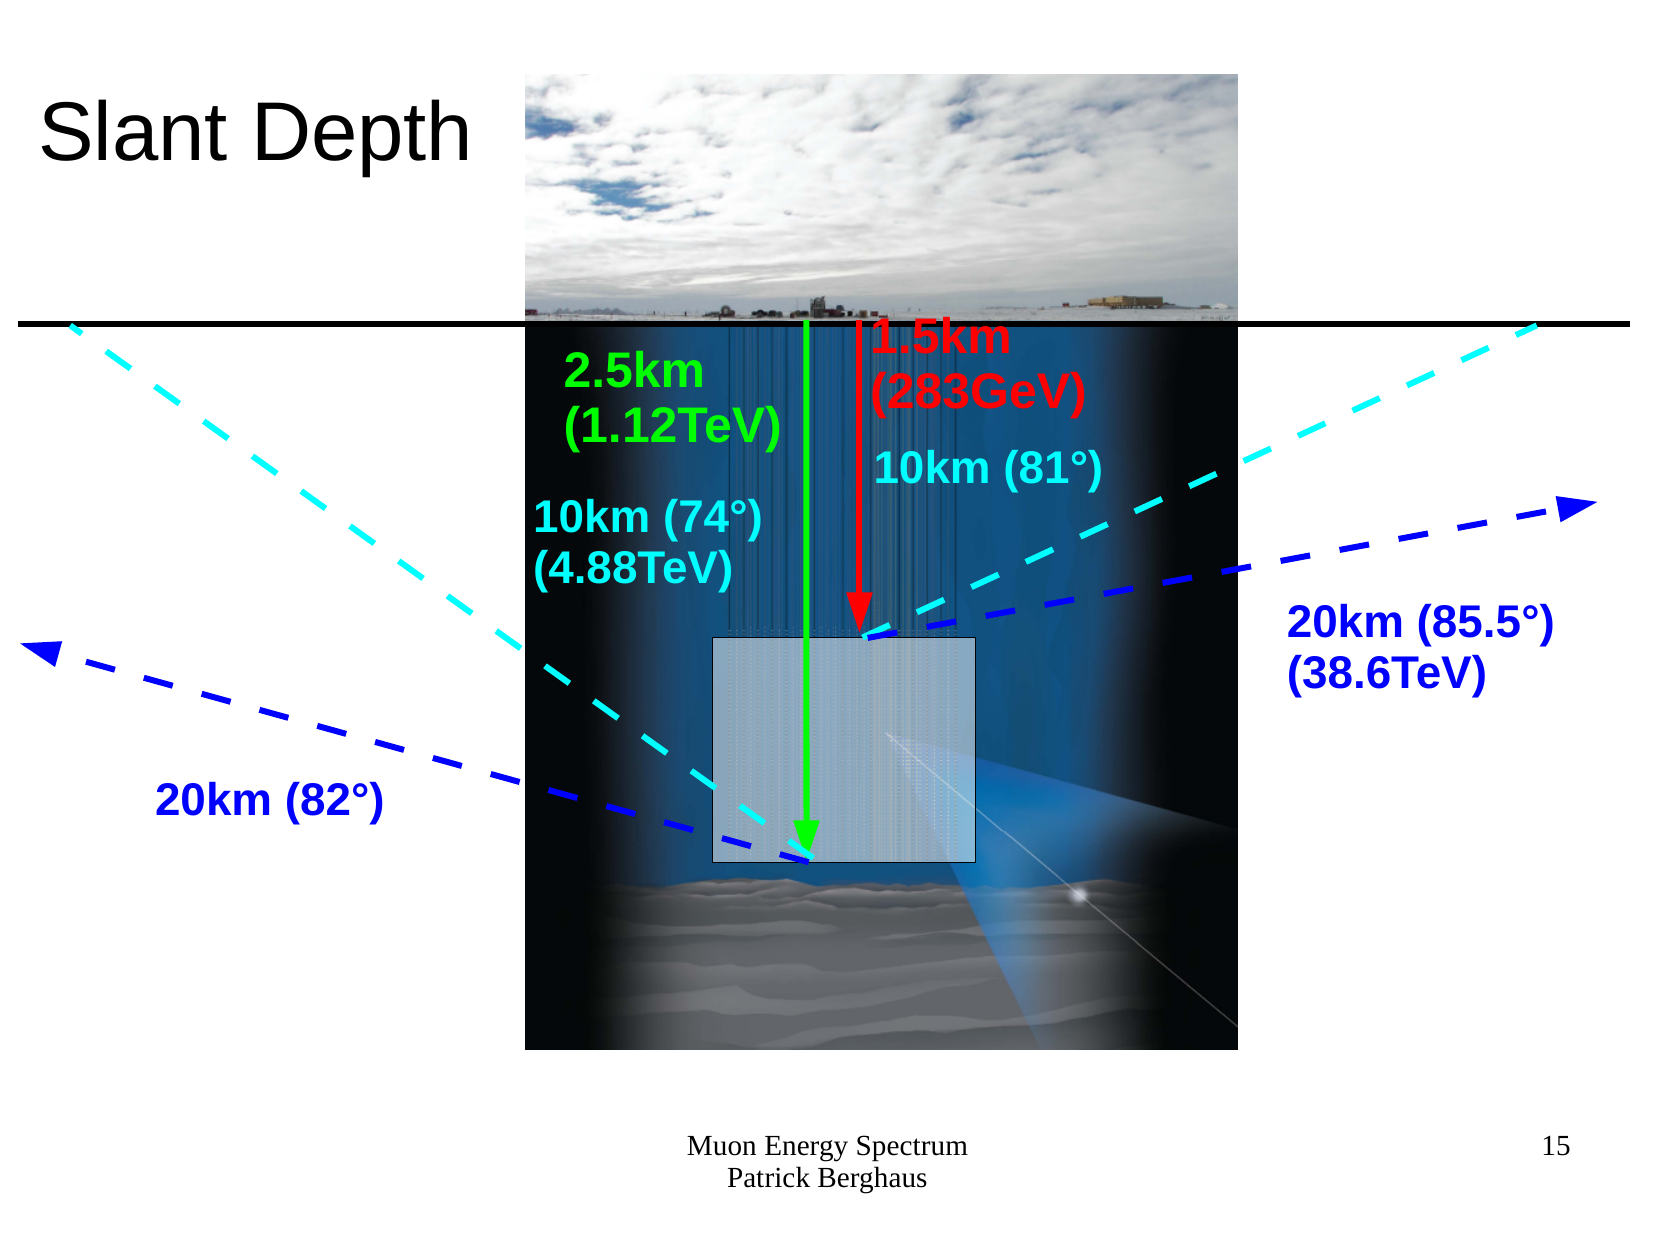

Slant Depth
1.5km
(283GeV)
10km (74°)
(4.88TeV)
20km (82°)
10km (81°)
20km (85.5°)
(38.6TeV)
2.5km
(1.12TeV)
15